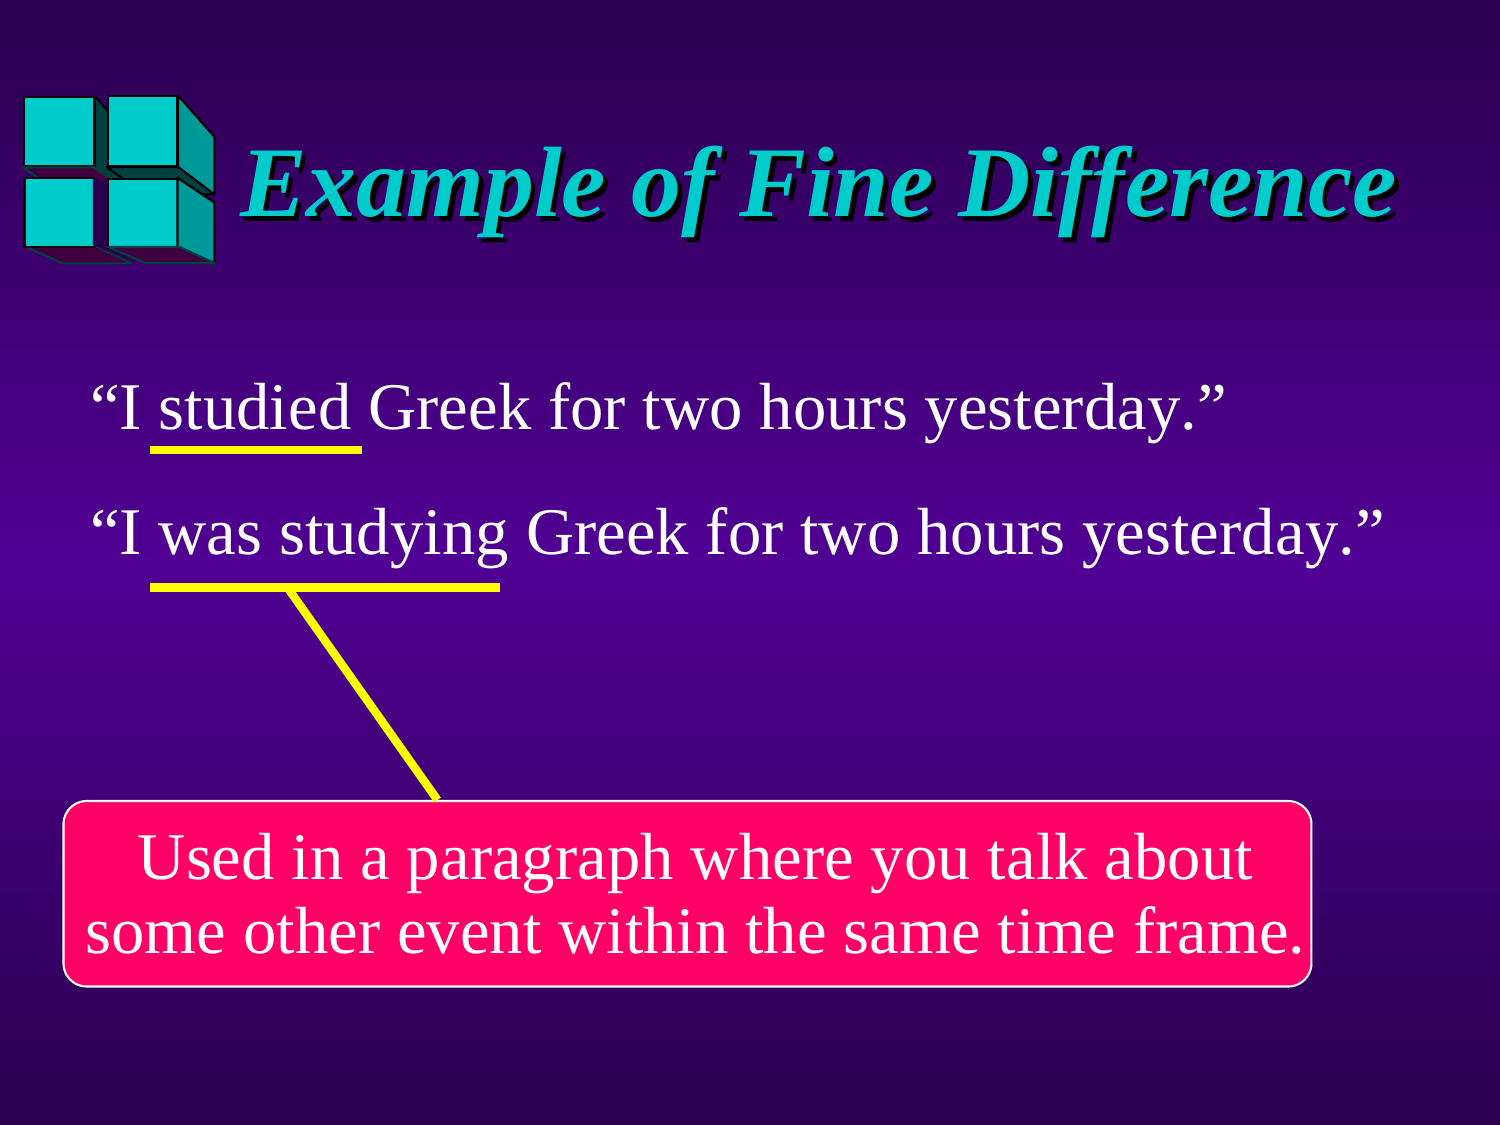

# Example of Fine Difference
“I studied Greek for two hours yesterday.”
“I was studying Greek for two hours yesterday.”
Used in a paragraph where you talk about
some other event within the same time frame.